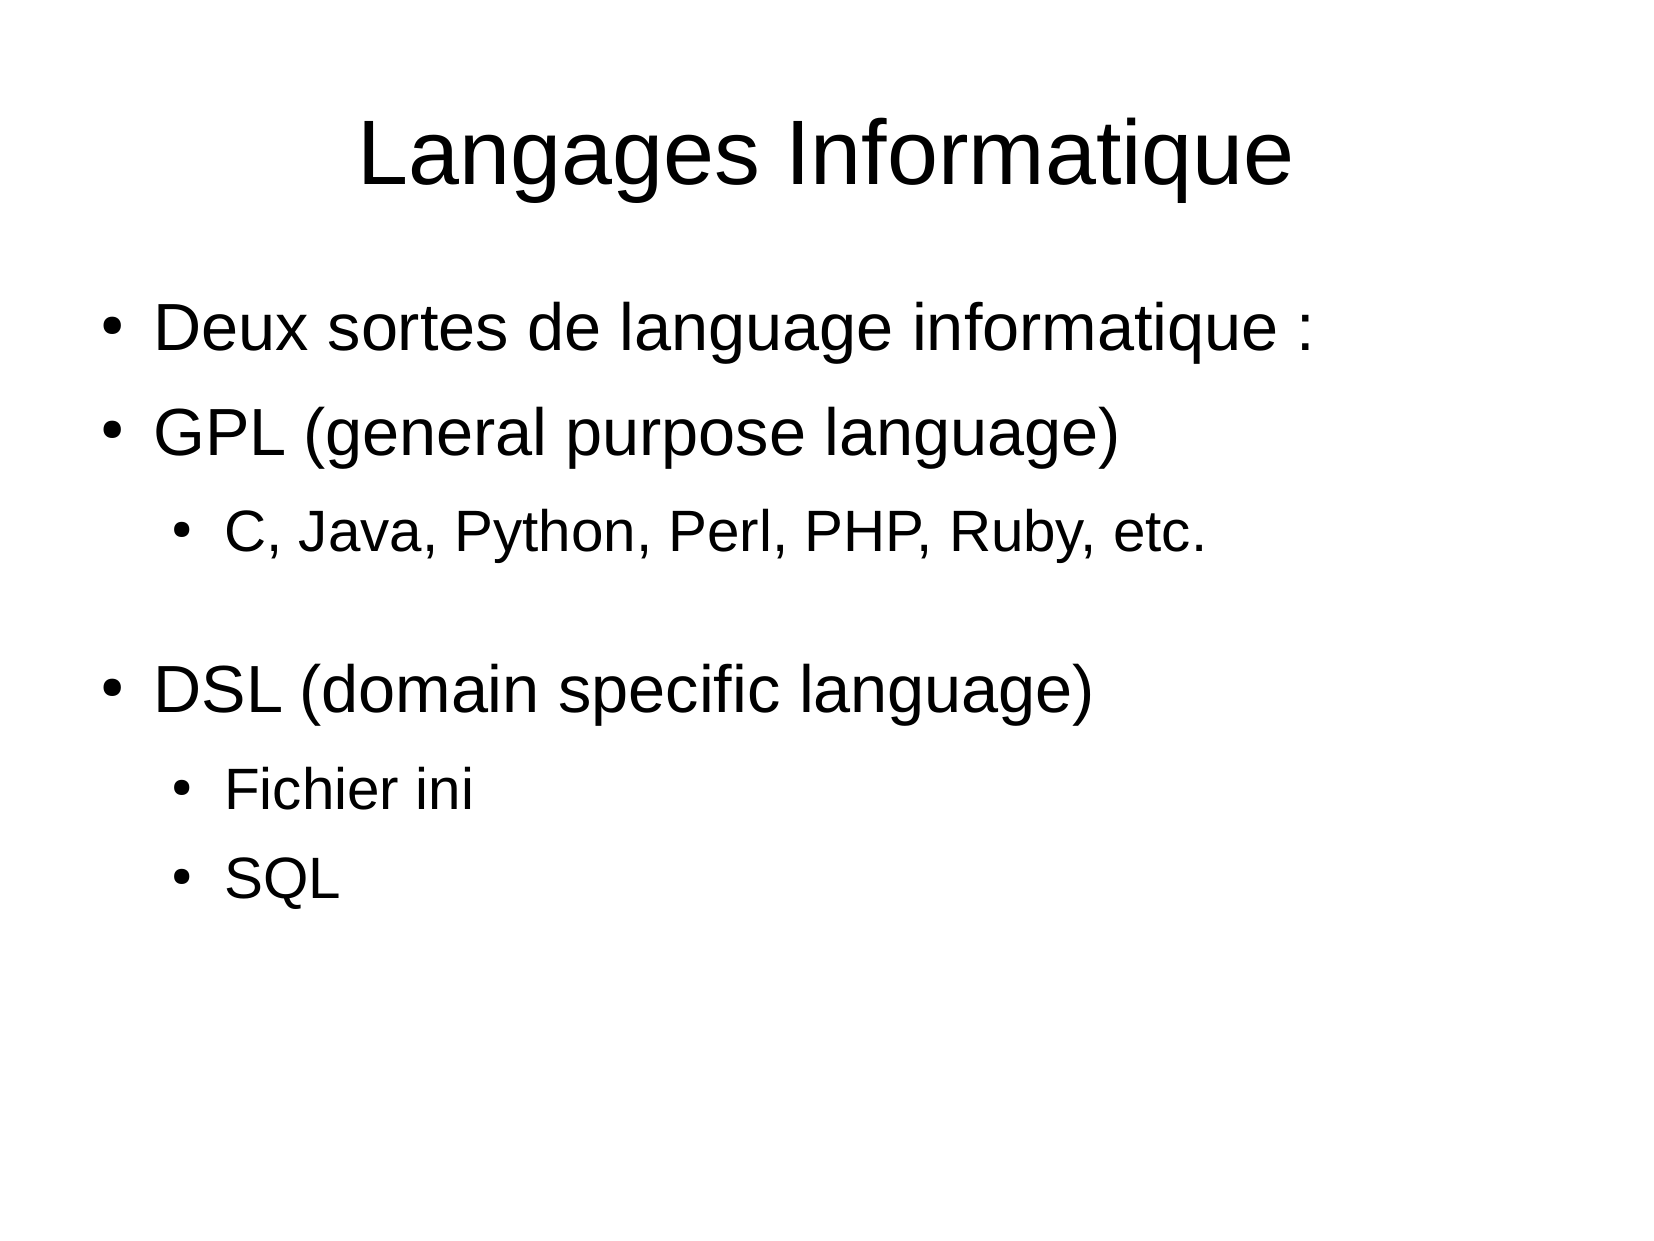

# Langages Informatique
Deux sortes de language informatique :
GPL (general purpose language)
C, Java, Python, Perl, PHP, Ruby, etc.
DSL (domain specific language)
Fichier ini
SQL